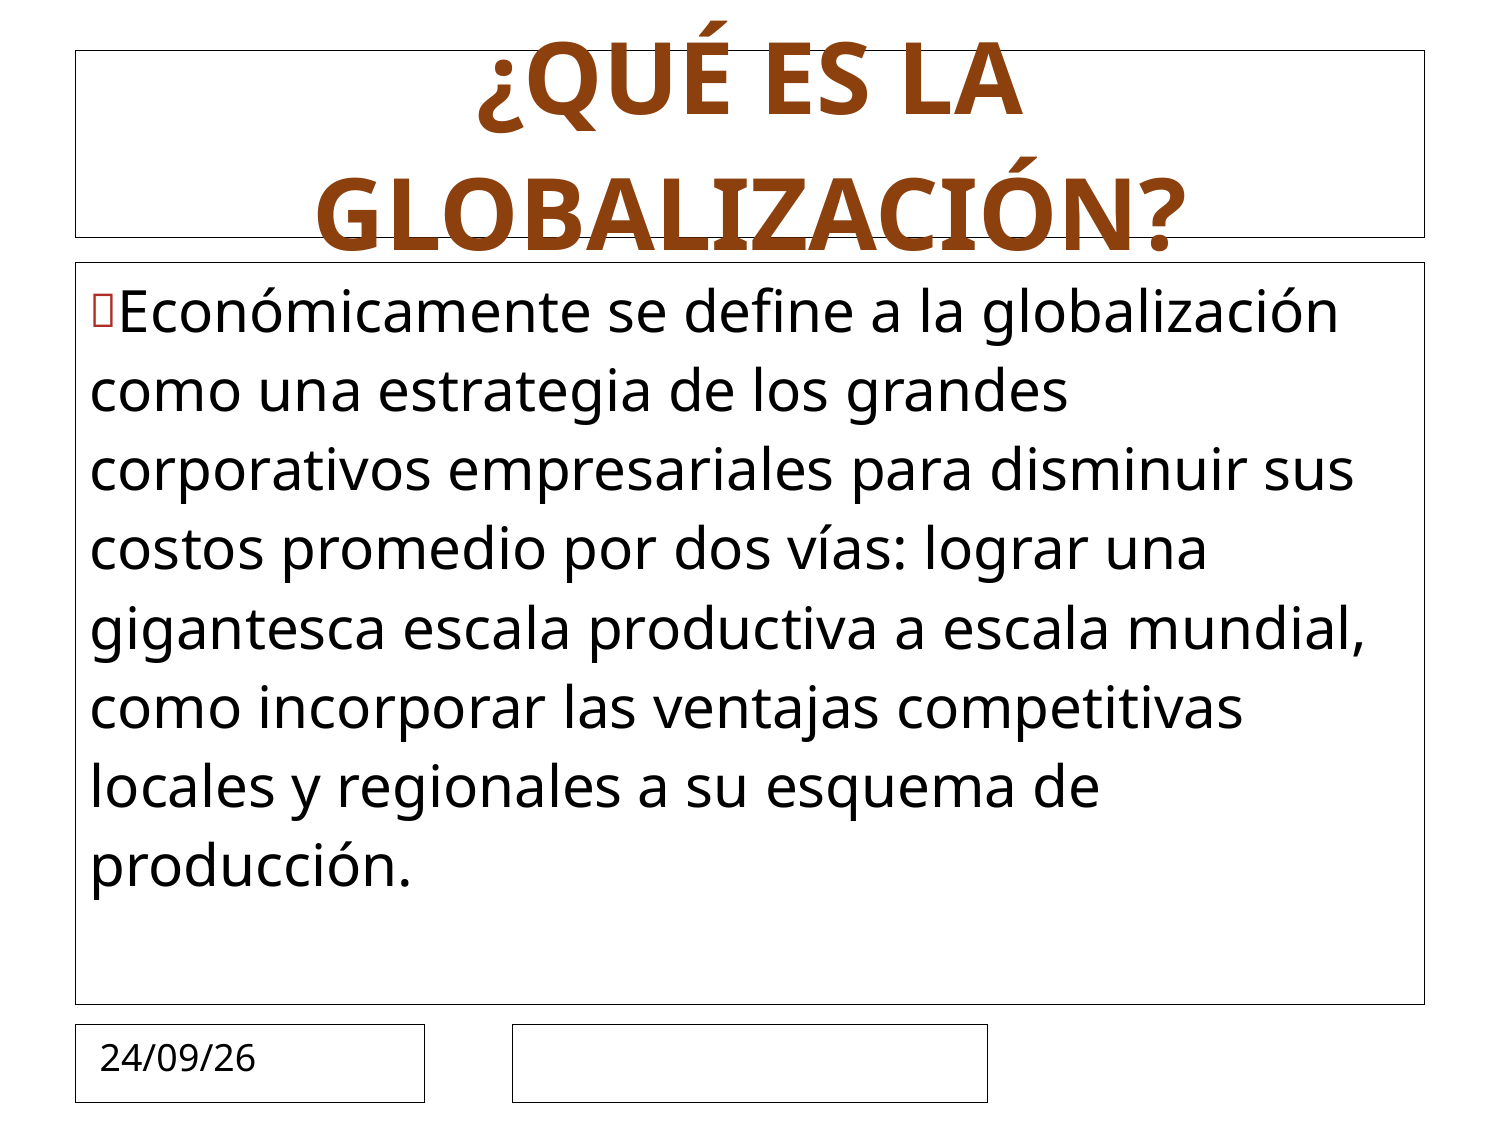

# ¿QUÉ ES LA GLOBALIZACIÓN?
Económicamente se define a la globalización como una estrategia de los grandes corporativos empresariales para disminuir sus costos promedio por dos vías: lograr una gigantesca escala productiva a escala mundial, como incorporar las ventajas competitivas locales y regionales a su esquema de producción.